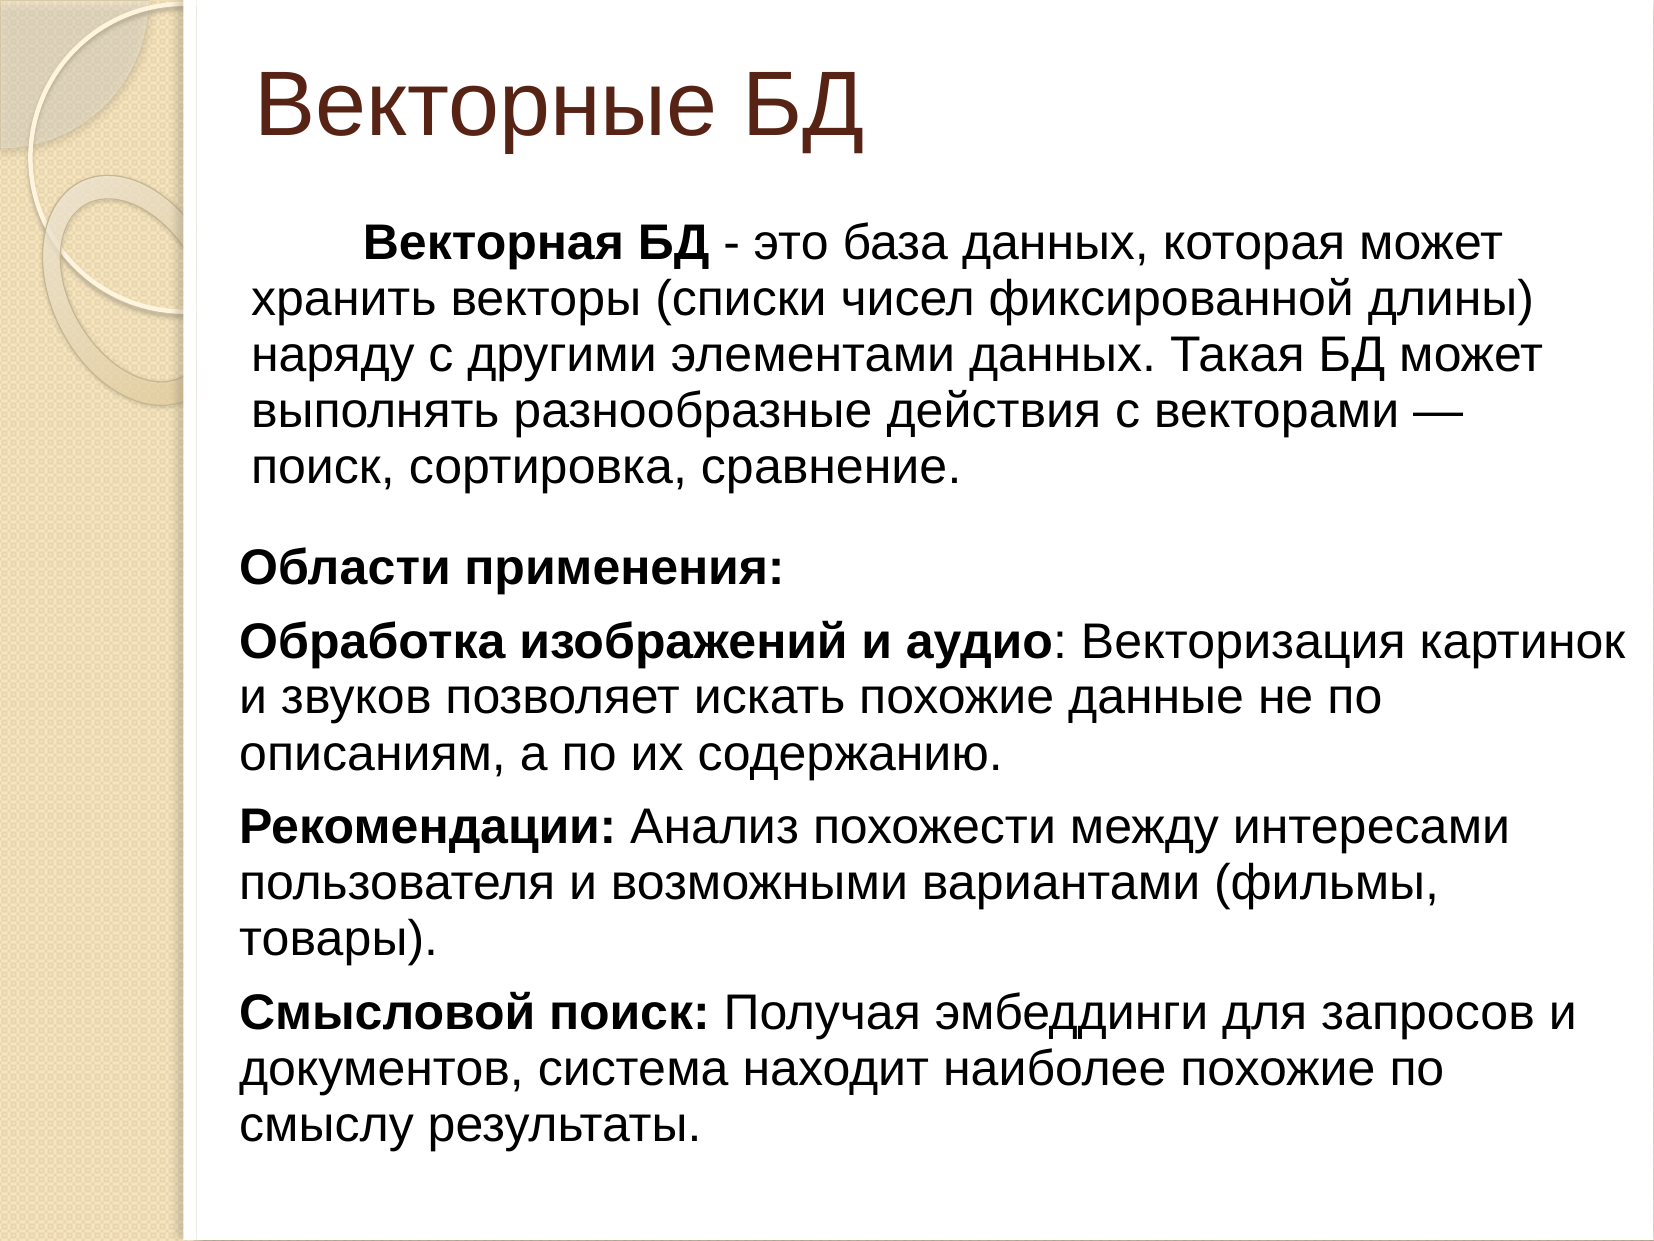

# Векторные БД
 Векторная БД - это база данных, которая может хранить векторы (списки чисел фиксированной длины) наряду с другими элементами данных. Такая БД может выполнять разнообразные действия с векторами — поиск, сортировка, сравнение.
Области применения:
Обработка изображений и аудио: Векторизация картинок и звуков позволяет искать похожие данные не по описаниям, а по их содержанию.
Рекомендации: Анализ похожести между интересами пользователя и возможными вариантами (фильмы, товары).
Смысловой поиск: Получая эмбеддинги для запросов и документов, система находит наиболее похожие по смыслу результаты.